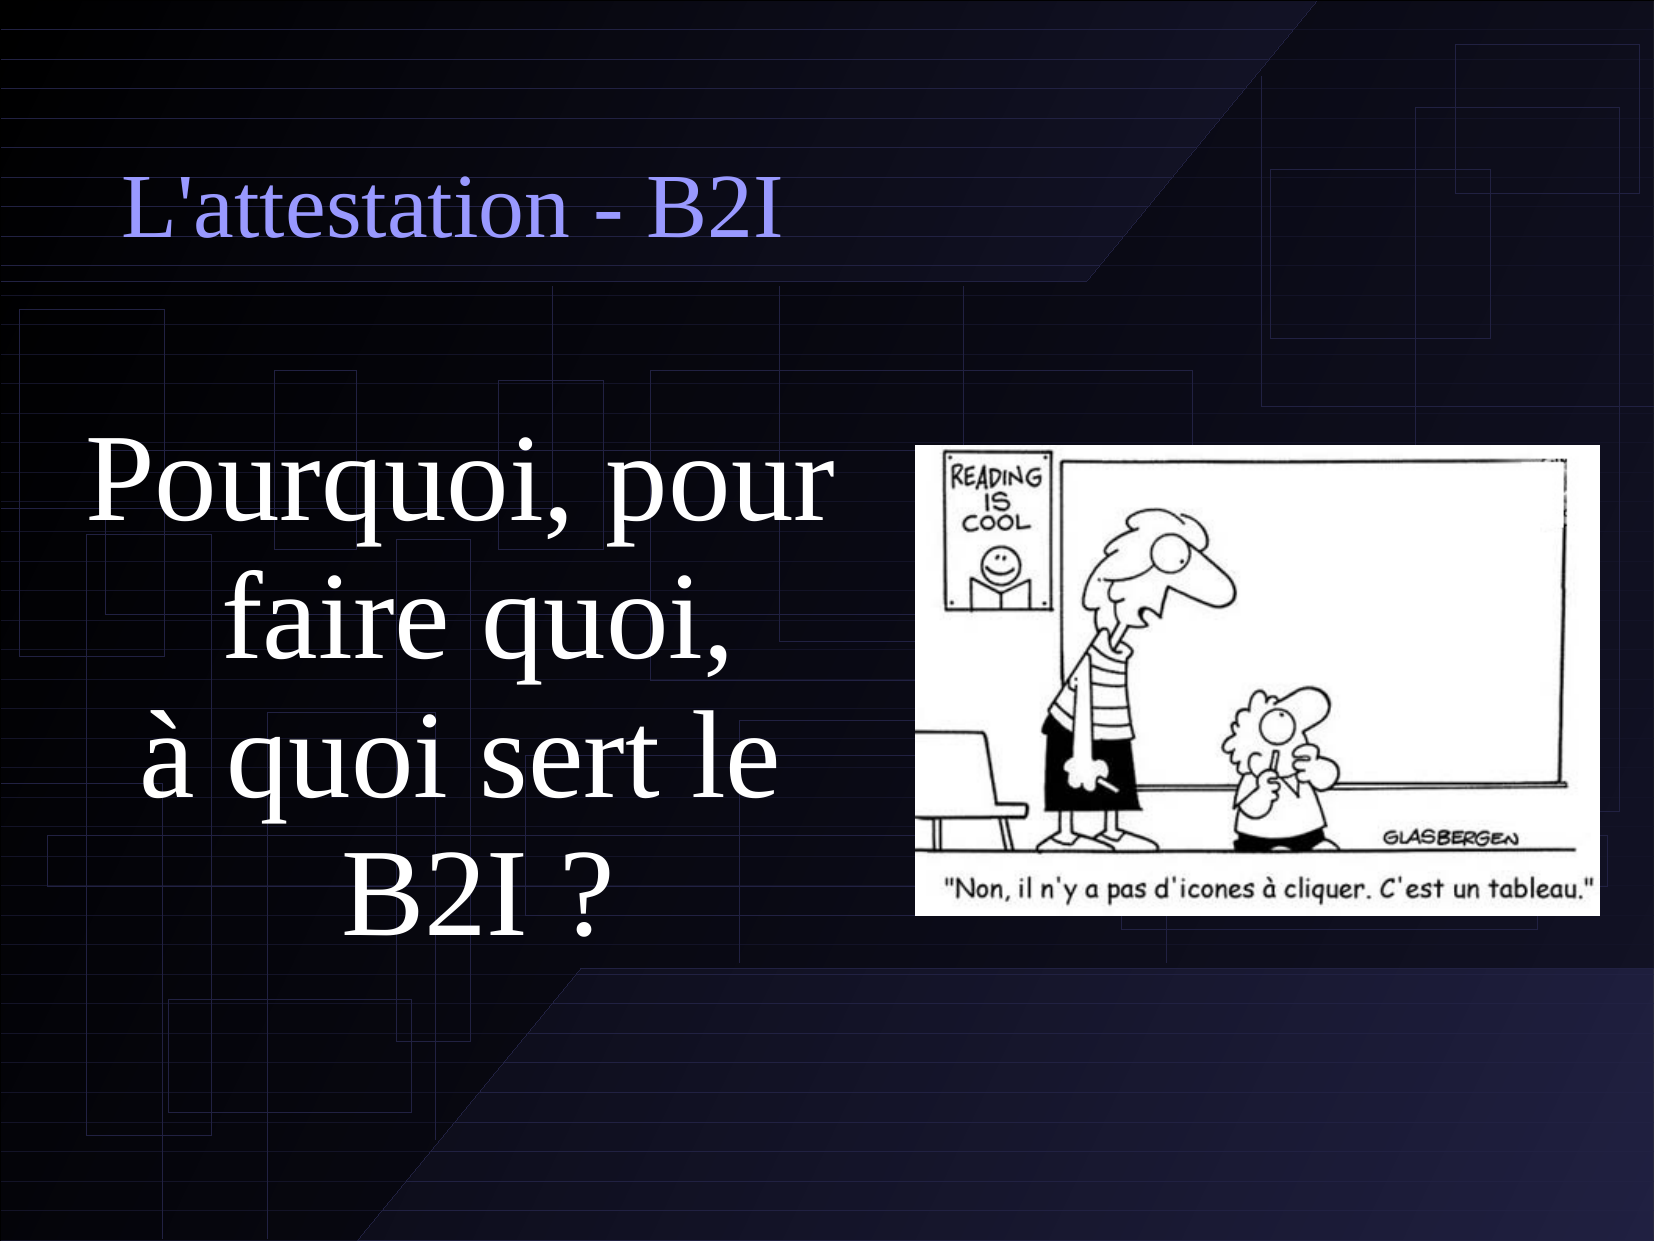

# L'attestation - B2I
Pourquoi, pour faire quoi,
à quoi sert le B2I ?